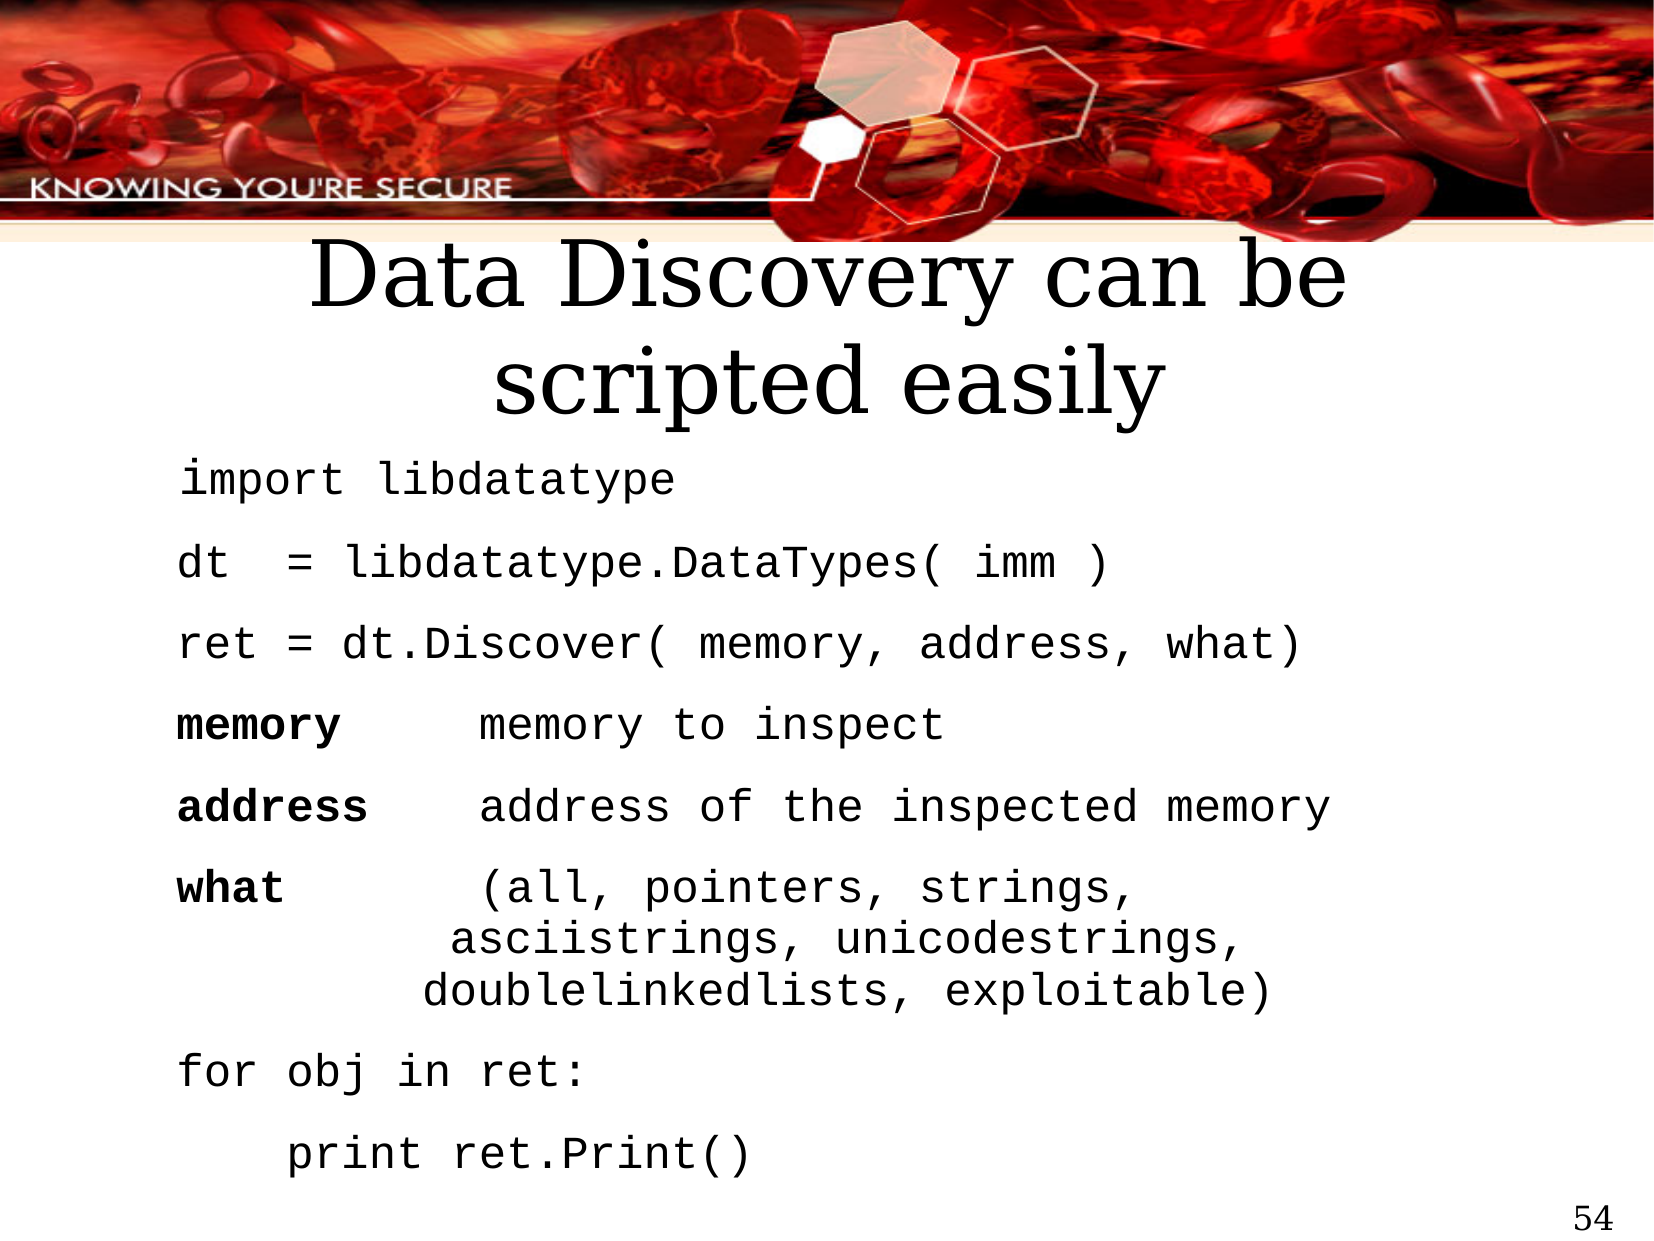

# Data Discovery can be scripted easily
 import libdatatype
 dt = libdatatype.DataTypes( imm )
 ret = dt.Discover( memory, address, what)
 memory memory to inspect
 address address of the inspected memory
 what (all, pointers, strings, asciistrings, unicodestrings, doublelinkedlists, exploitable)
 for obj in ret:
 print ret.Print()